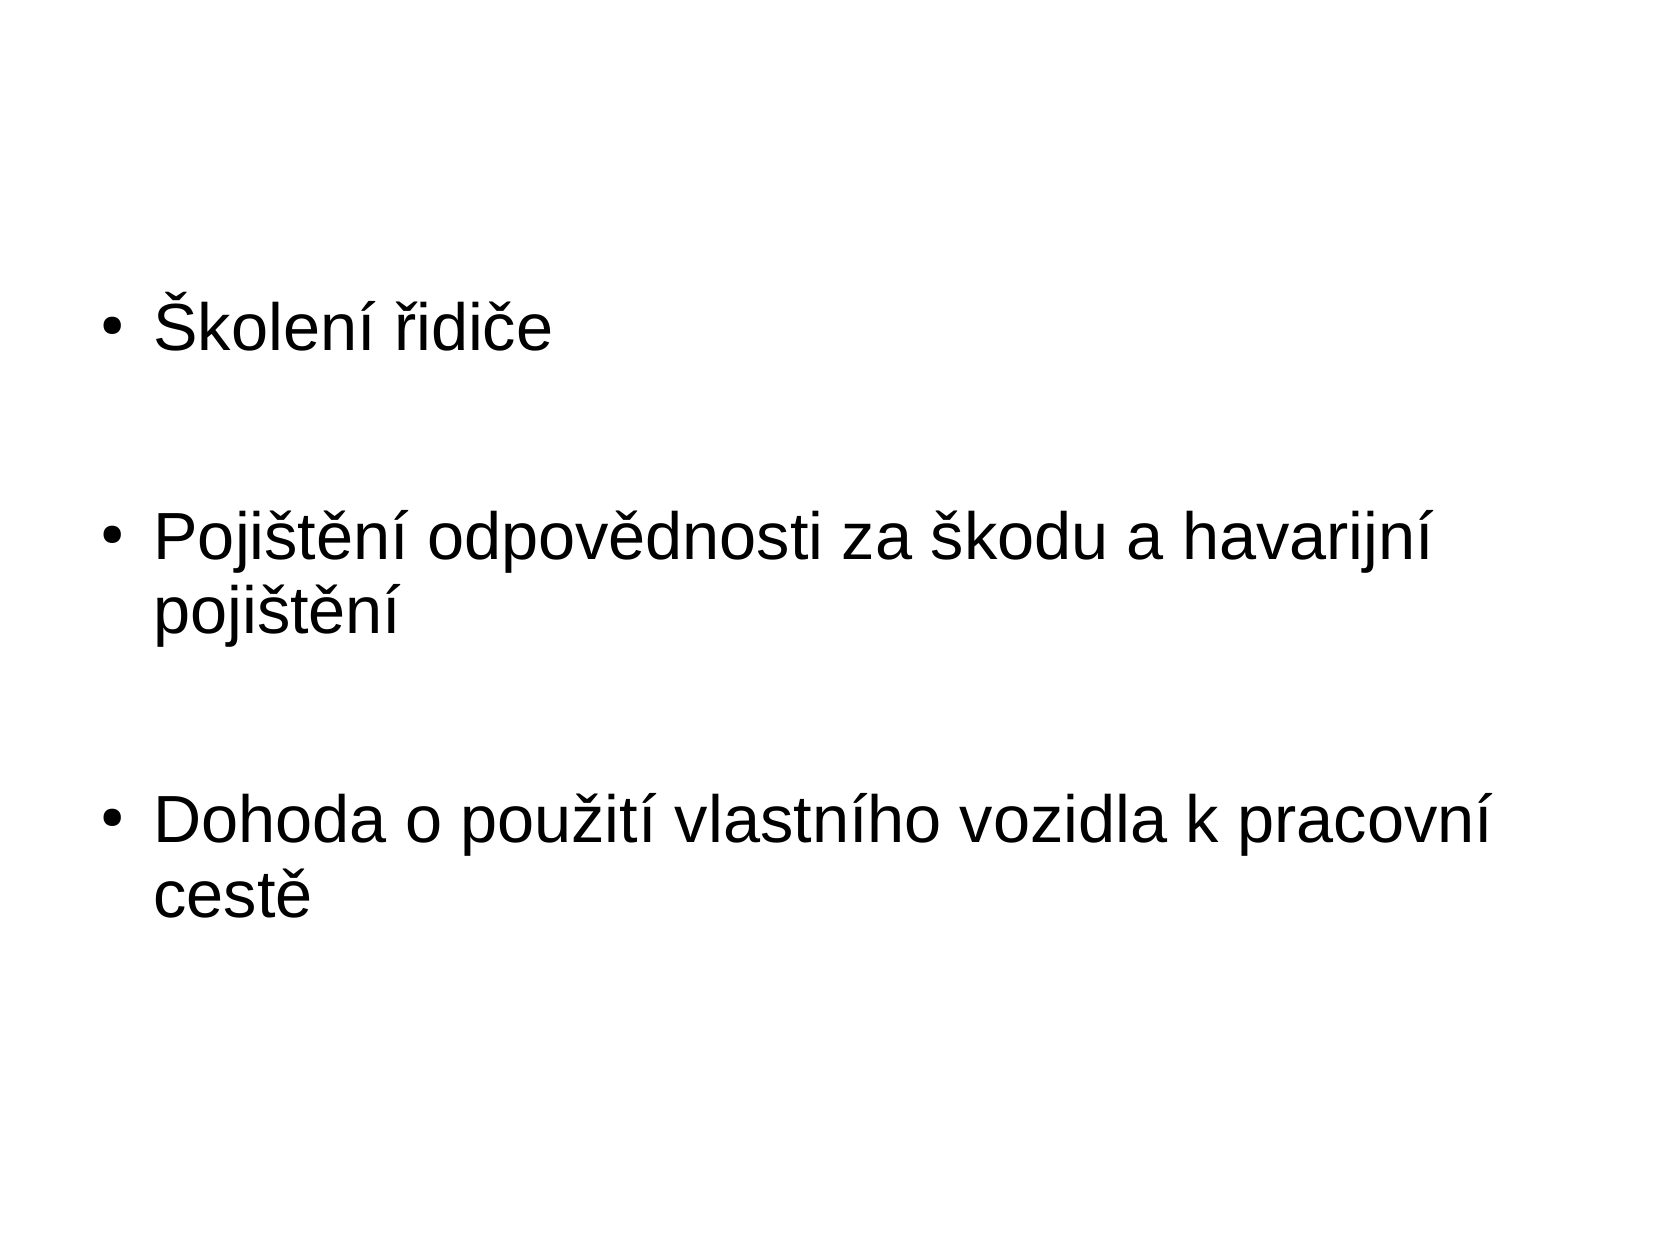

#
Školení řidiče
Pojištění odpovědnosti za škodu a havarijní pojištění
Dohoda o použití vlastního vozidla k pracovní cestě